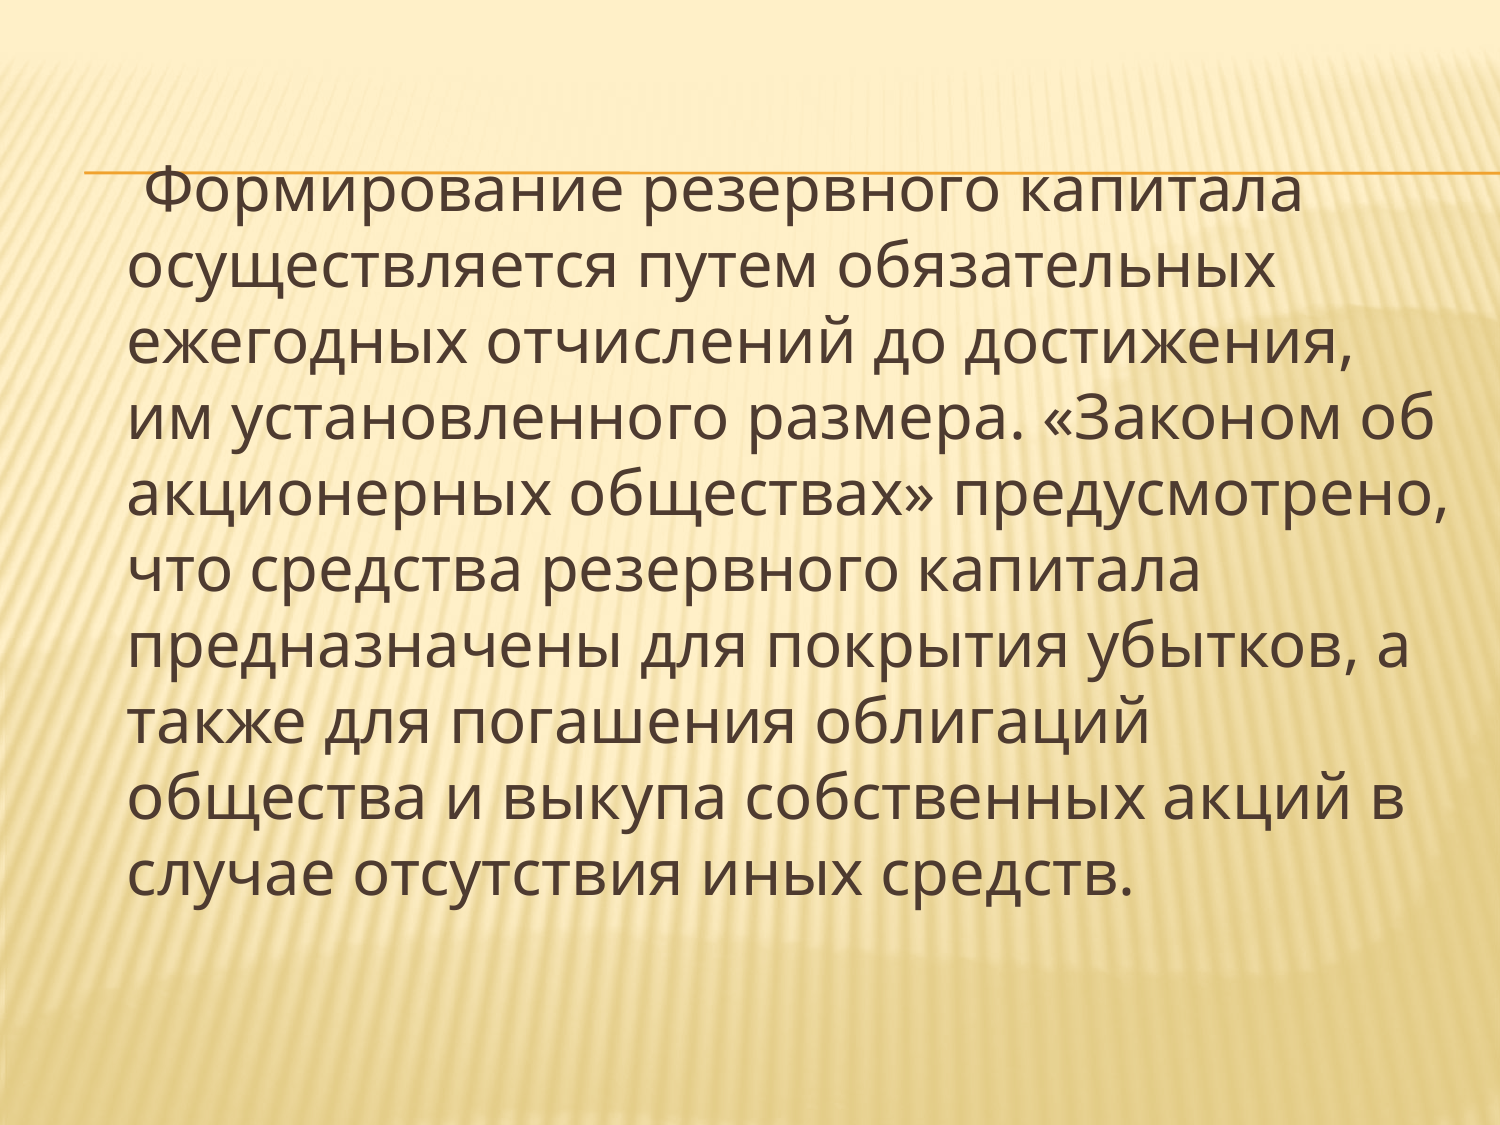

# Формирование резервного капитала осуществляется путем обязательных ежегодных отчислений до достижения, им установленного размера. «Законом об акционерных обществах» предусмотрено, что средства резервного капитала предназначены для покрытия убытков, а также для погашения облигаций общества и выкупа собственных акций в случае отсутствия иных средств.